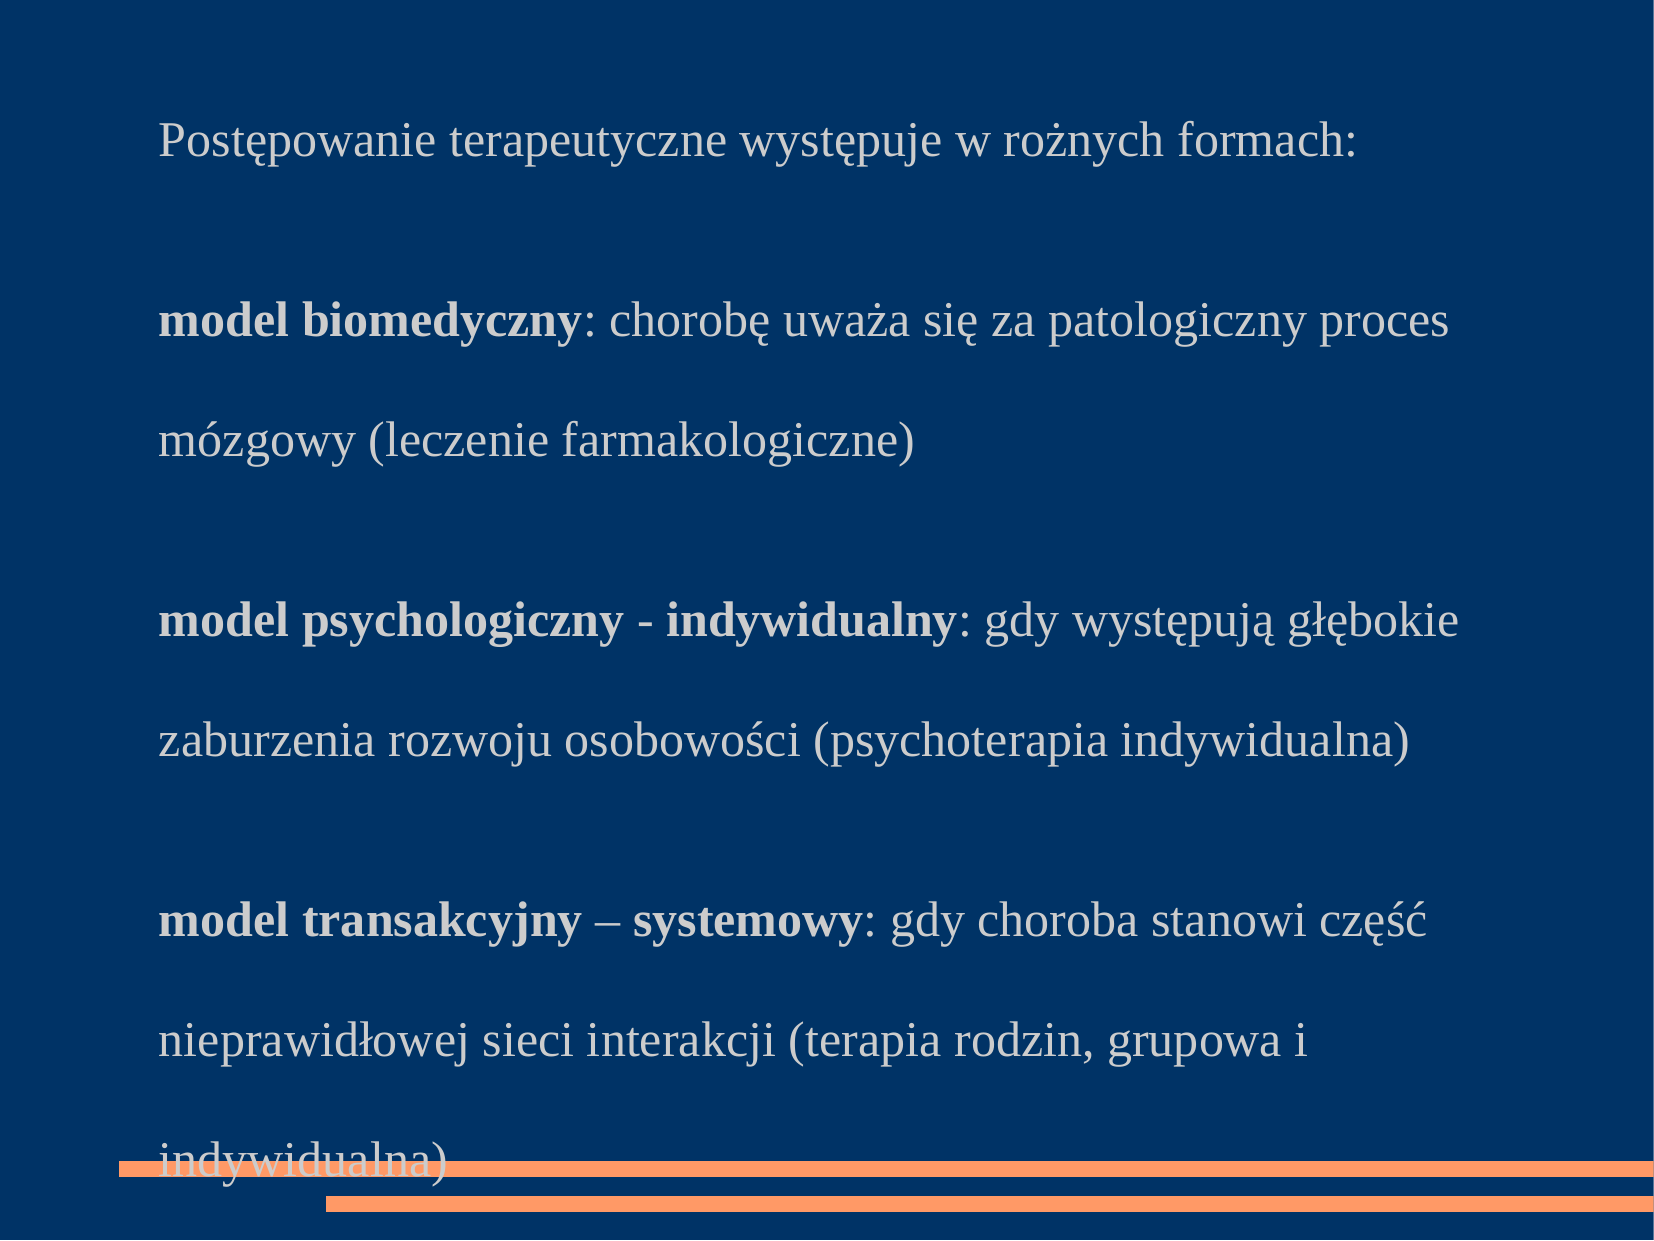

# Postępowanie terapeutyczne występuje w rożnych formach:
model biomedyczny: chorobę uważa się za patologiczny proces
mózgowy (leczenie farmakologiczne)
model psychologiczny - indywidualny: gdy występują głębokie
zaburzenia rozwoju osobowości (psychoterapia indywidualna)
model transakcyjny – systemowy: gdy choroba stanowi część
nieprawidłowej sieci interakcji (terapia rodzin, grupowa i
indywidualna)